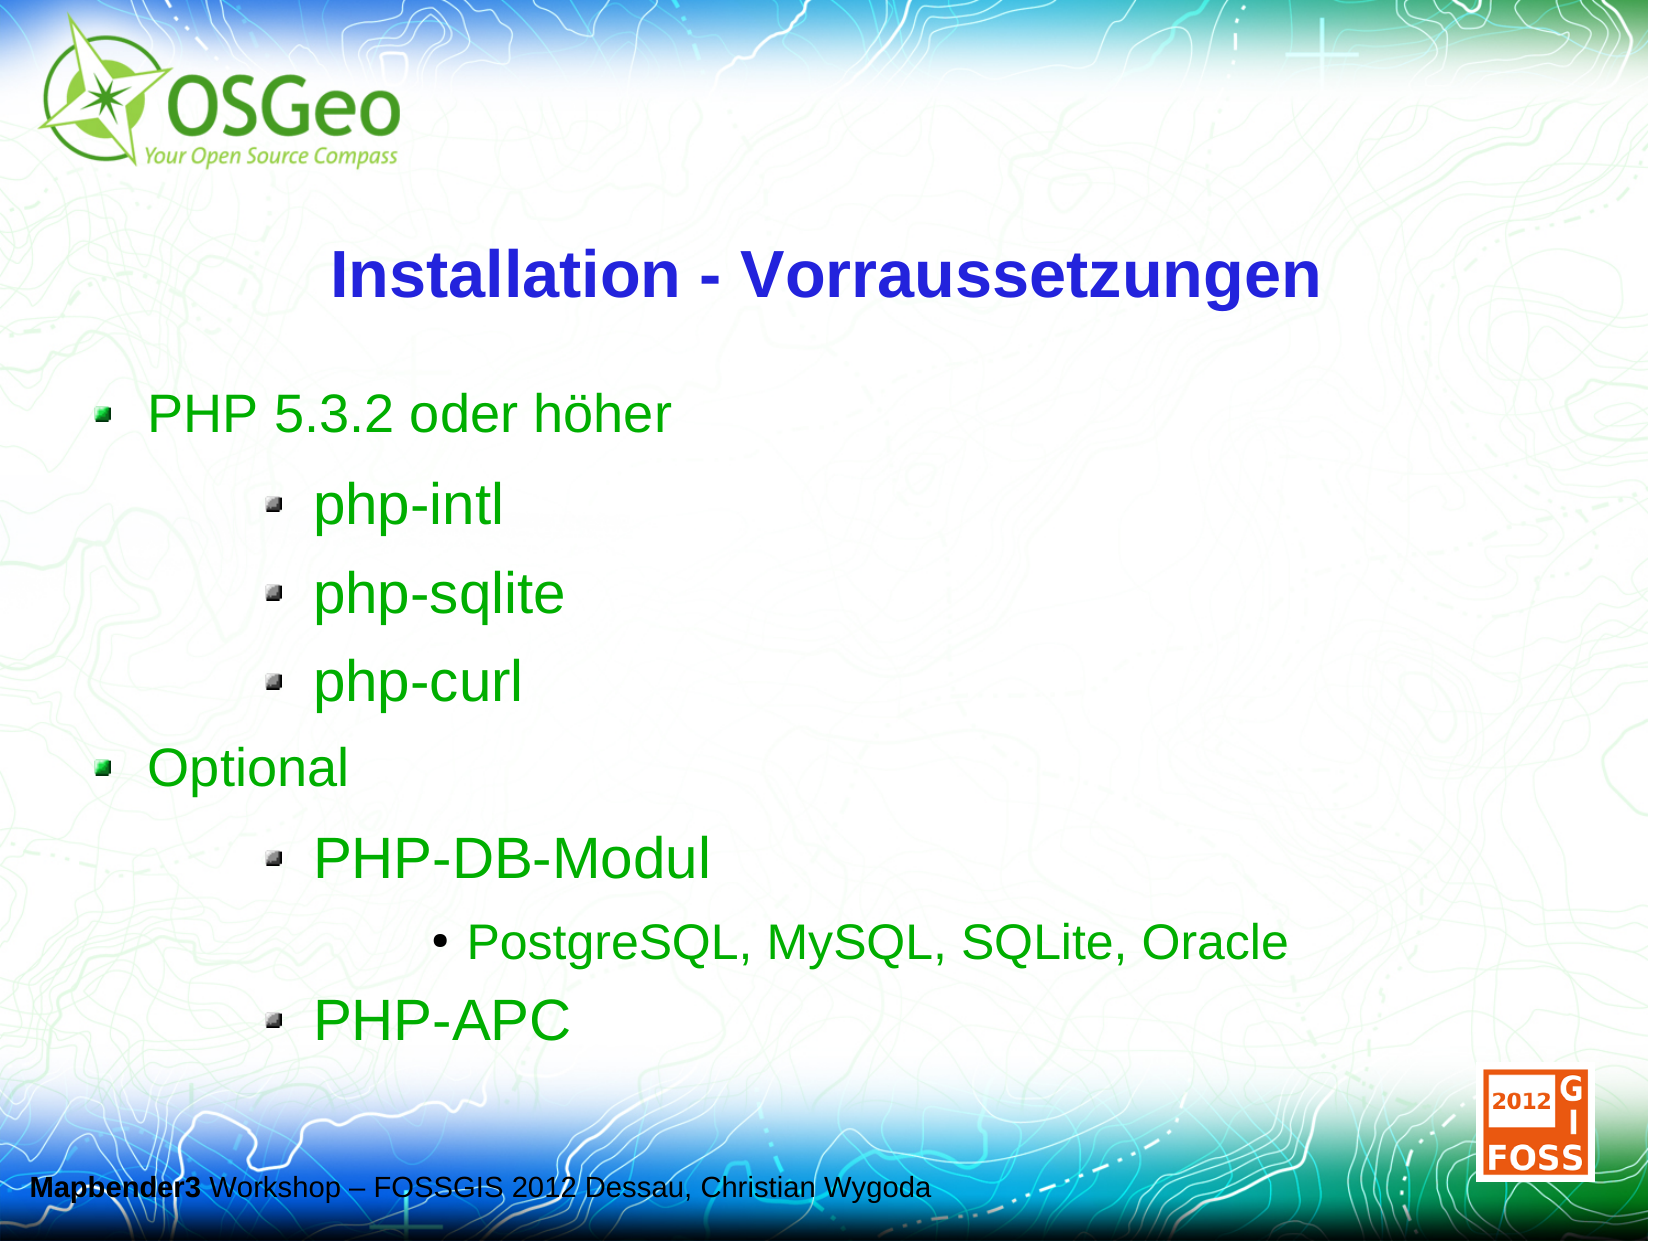

# Installation - Vorraussetzungen
PHP 5.3.2 oder höher
php-intl
php-sqlite
php-curl
Optional
PHP-DB-Modul
PostgreSQL, MySQL, SQLite, Oracle
PHP-APC